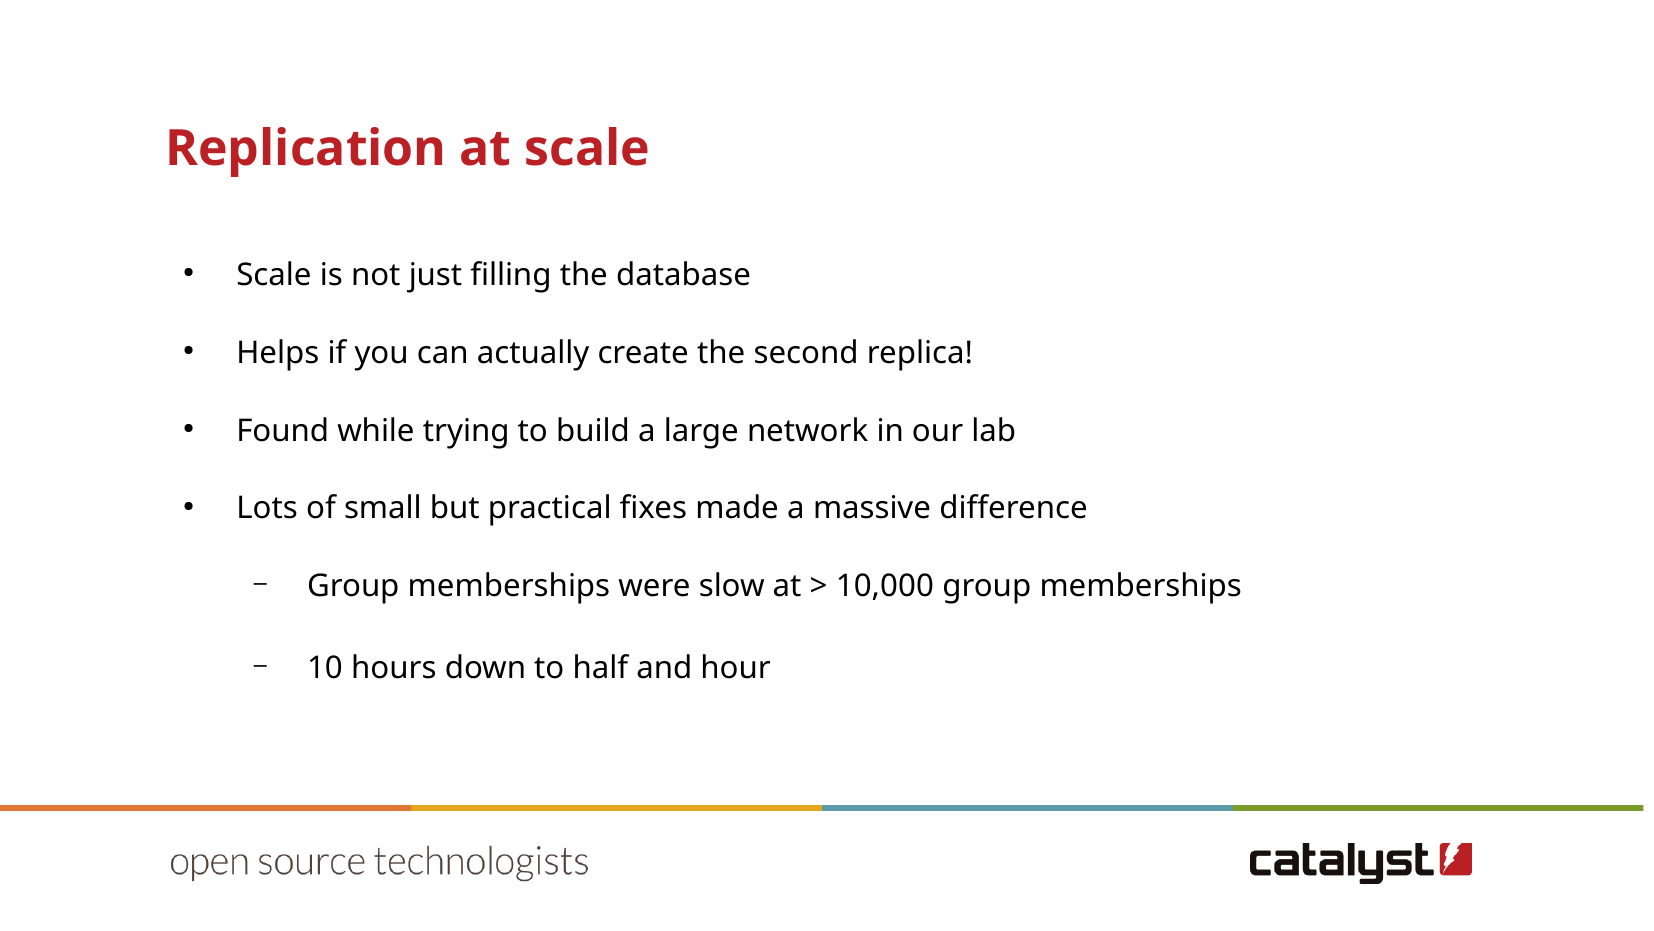

# Replication at scale
Scale is not just filling the database
Helps if you can actually create the second replica!
Found while trying to build a large network in our lab
Lots of small but practical fixes made a massive difference
Group memberships were slow at > 10,000 group memberships
10 hours down to half and hour